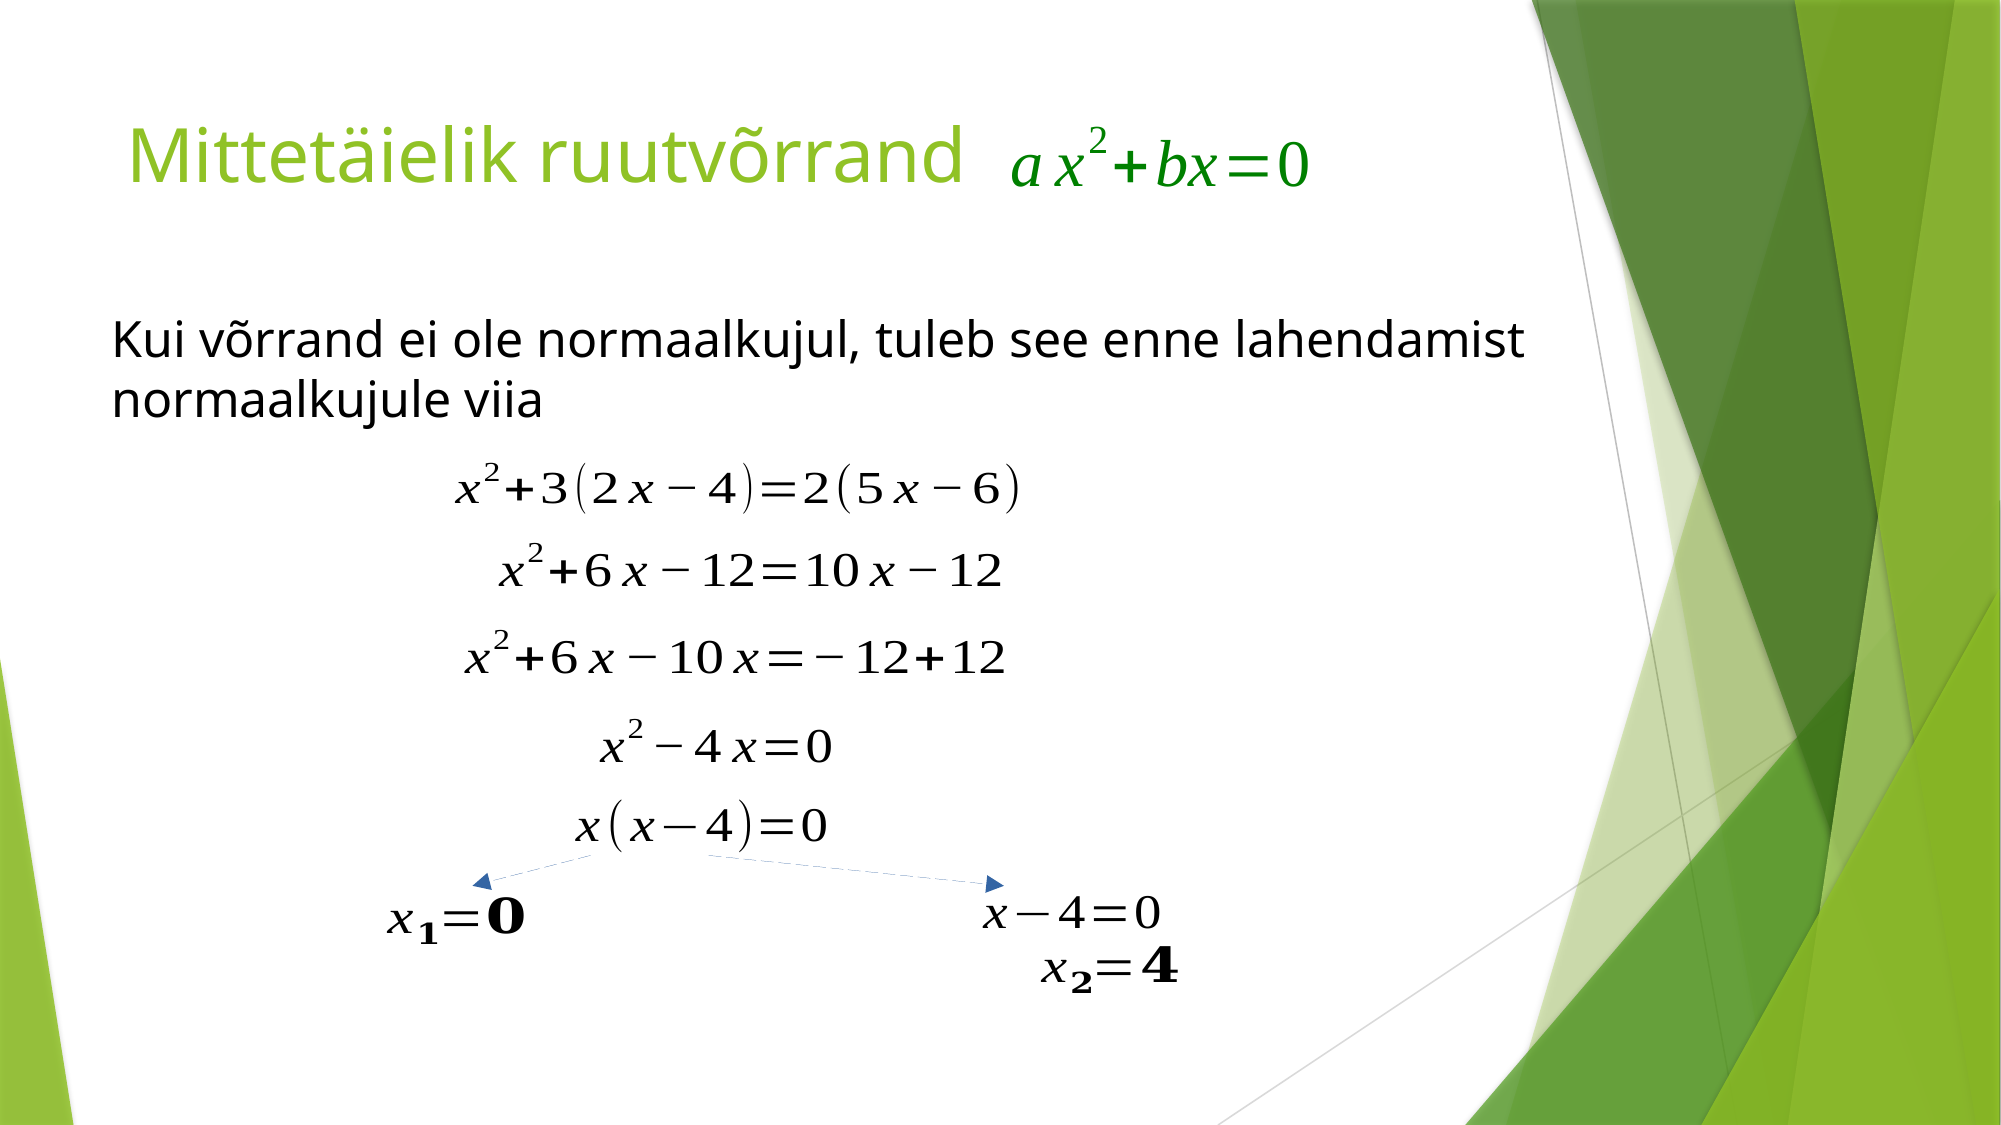

# Mittetäielik ruutvõrrand
Kui võrrand ei ole normaalkujul, tuleb see enne lahendamist
normaalkujule viia